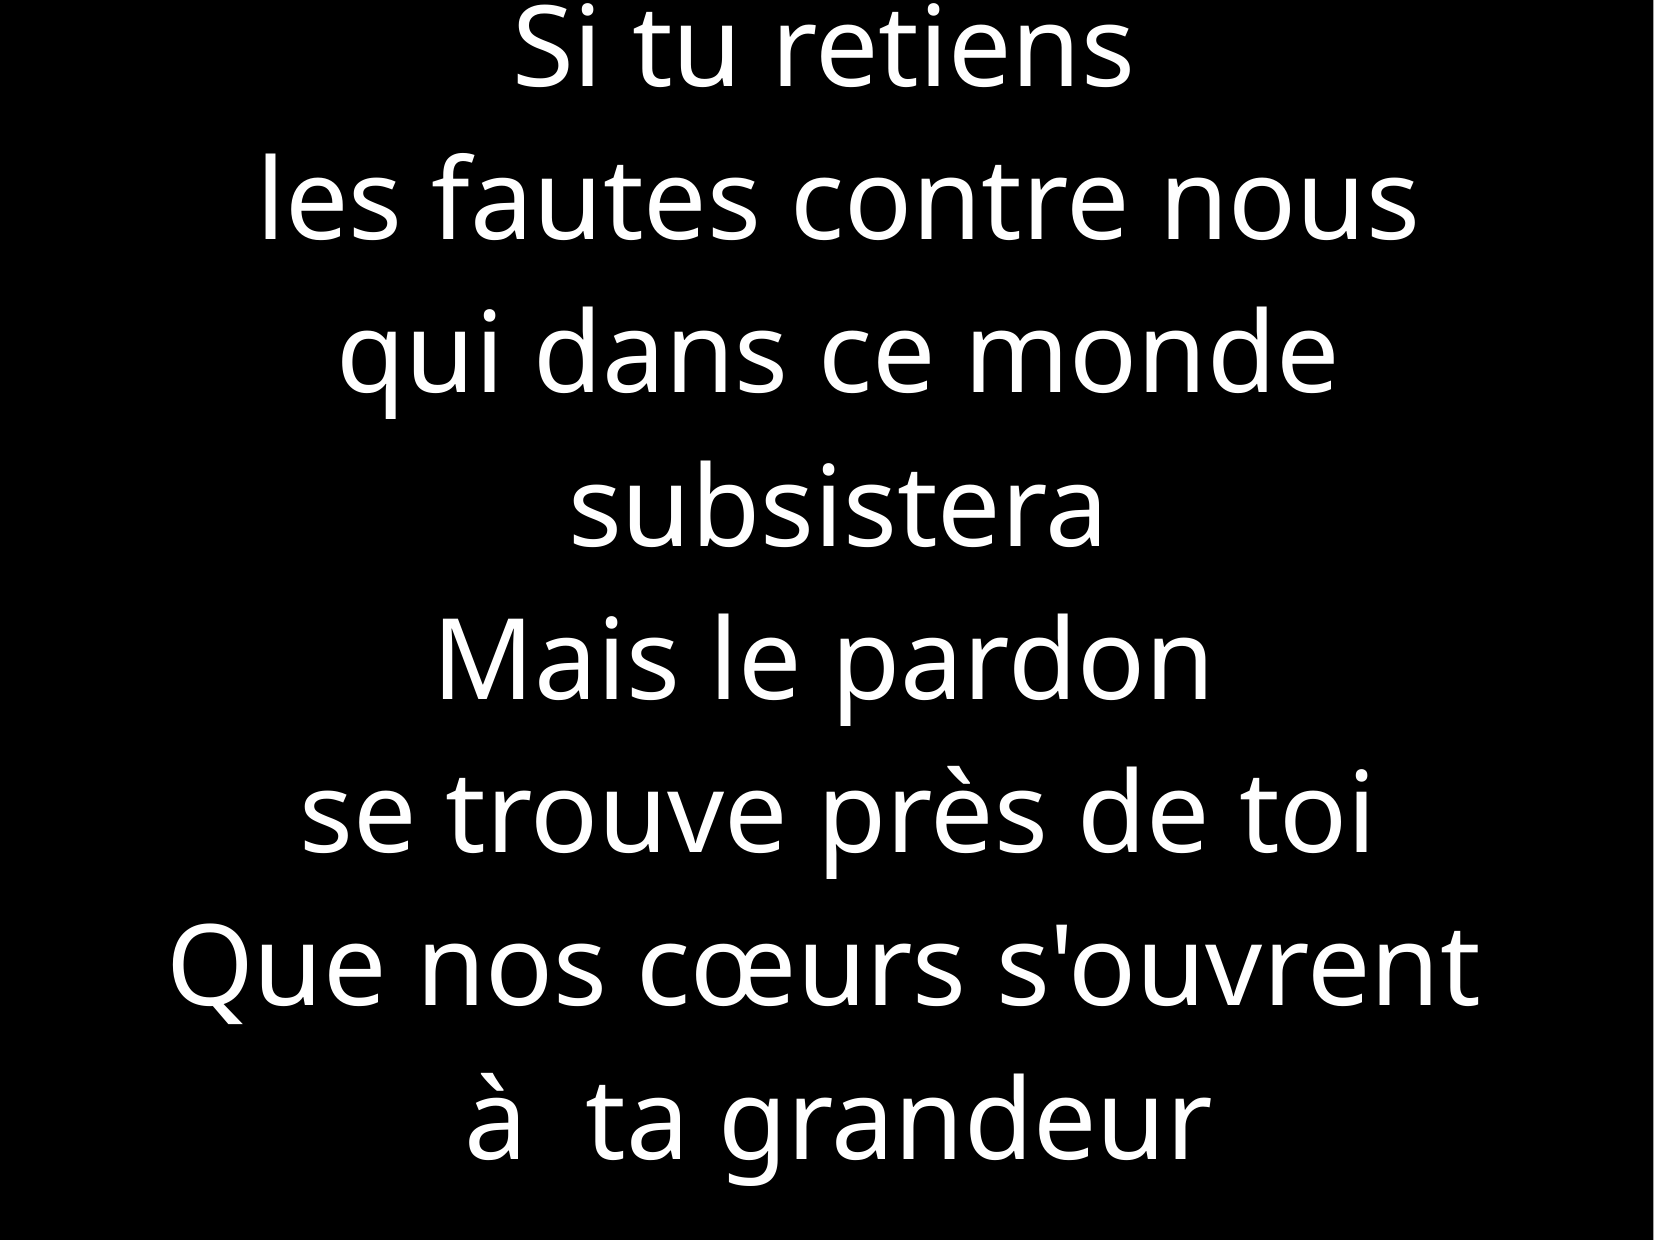

# Si tu retiens
les fautes contre nous
qui dans ce monde subsistera
Mais le pardon
se trouve près de toi
Que nos cœurs s'ouvrent
à ta grandeur